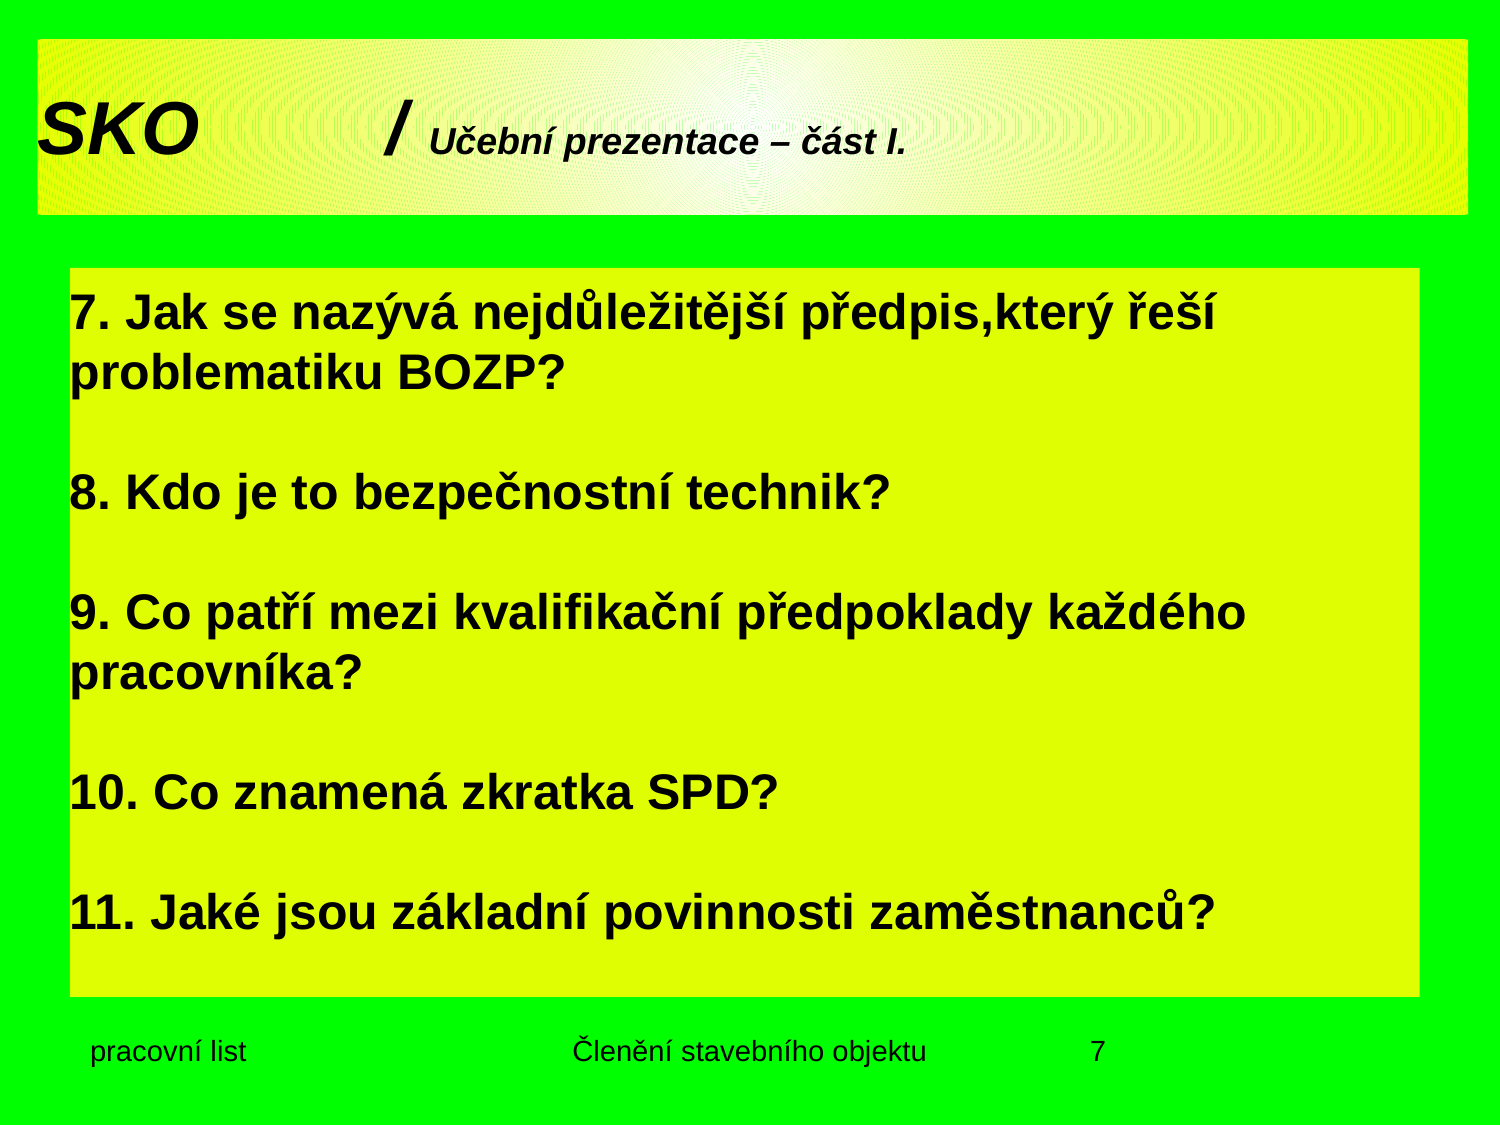

SKO / Učební prezentace – část I.
7. Jak se nazývá nejdůležitější předpis,který řeší problematiku BOZP?
8. Kdo je to bezpečnostní technik?
9. Co patří mezi kvalifikační předpoklady každého pracovníka?
10. Co znamená zkratka SPD?
11. Jaké jsou základní povinnosti zaměstnanců?
pracovní list
Členění stavebního objektu